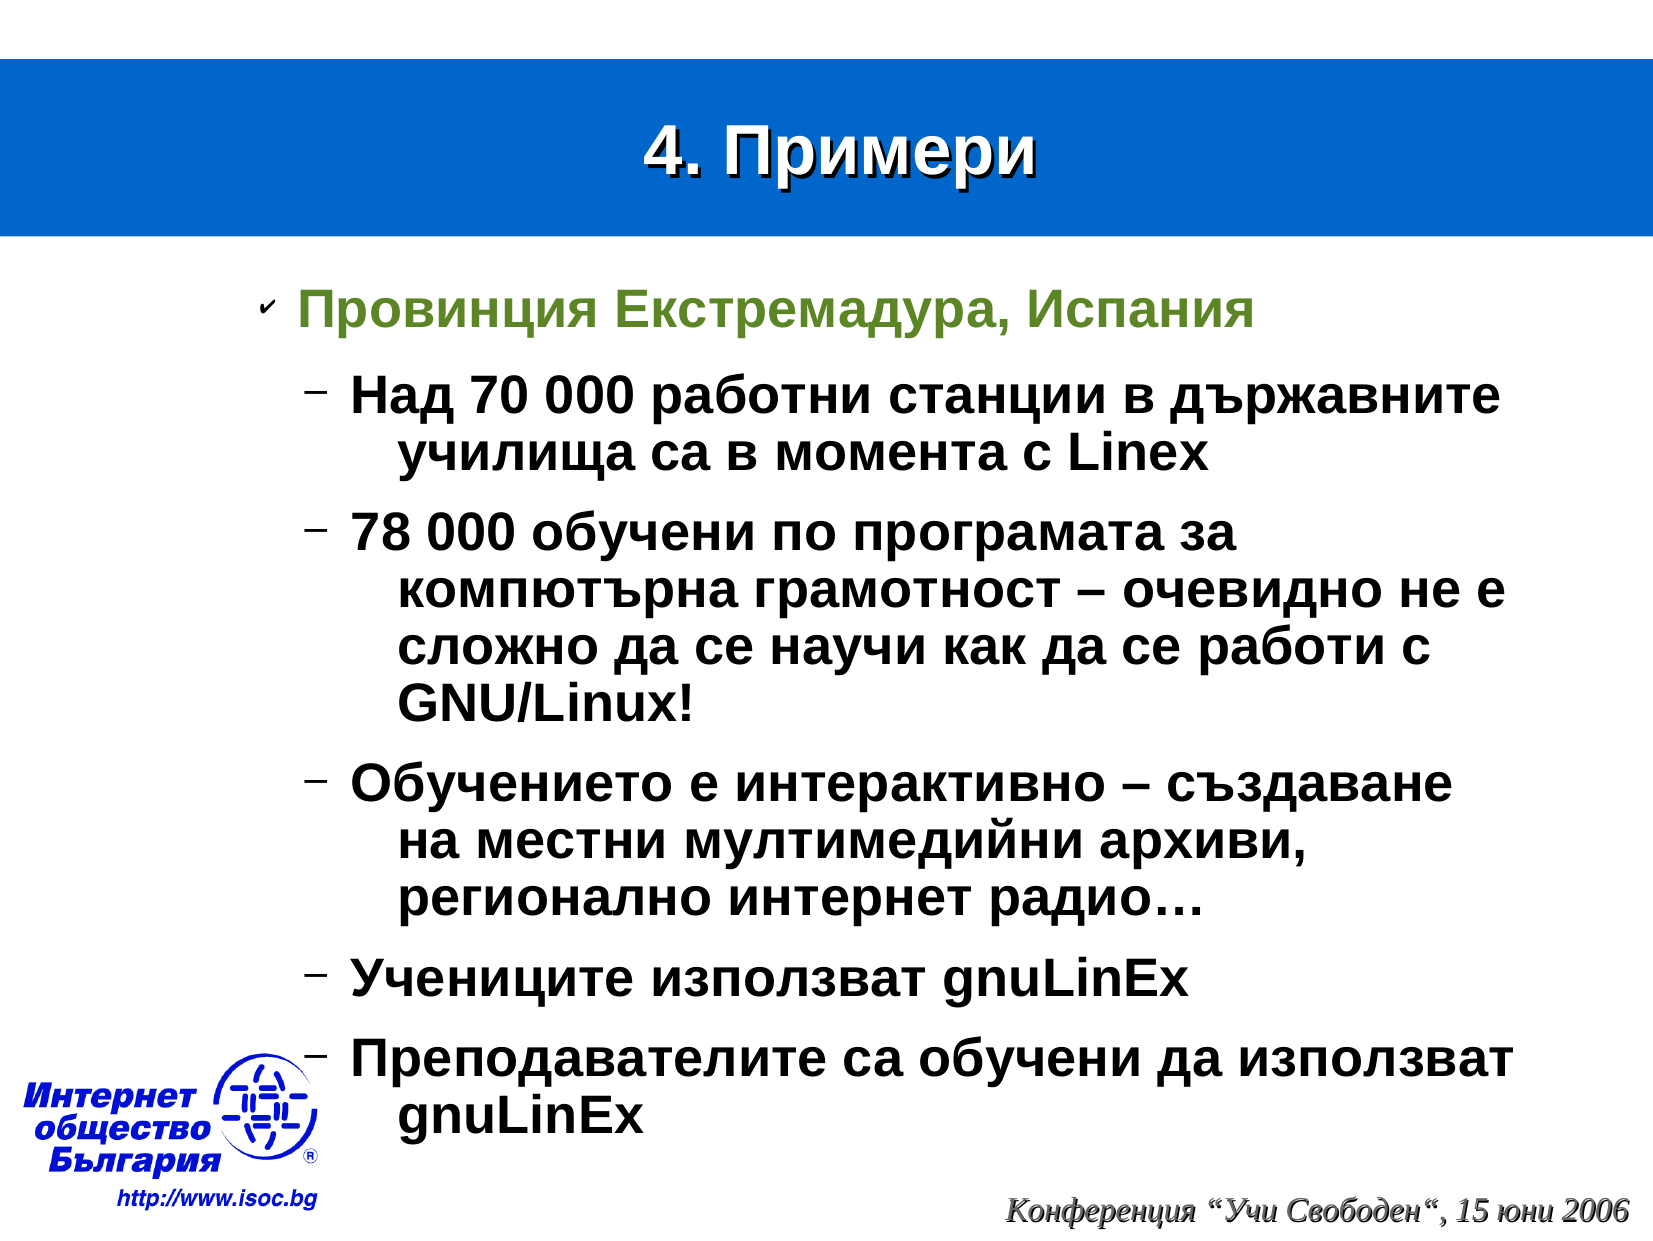

4. Примери
# Провинция Екстремадура, Испания
Над 70 000 работни станции в държавните училища са в момента с Linex
78 000 обучени по програмата за компютърна грамотност – очевидно не е сложно да се научи как да се работи с GNU/Linux!
Обучението е интерактивно – създаване на местни мултимедийни архиви, регионално интернет радио…
Учениците използват gnuLinEx
Преподавателите са обучени да използват gnuLinEx